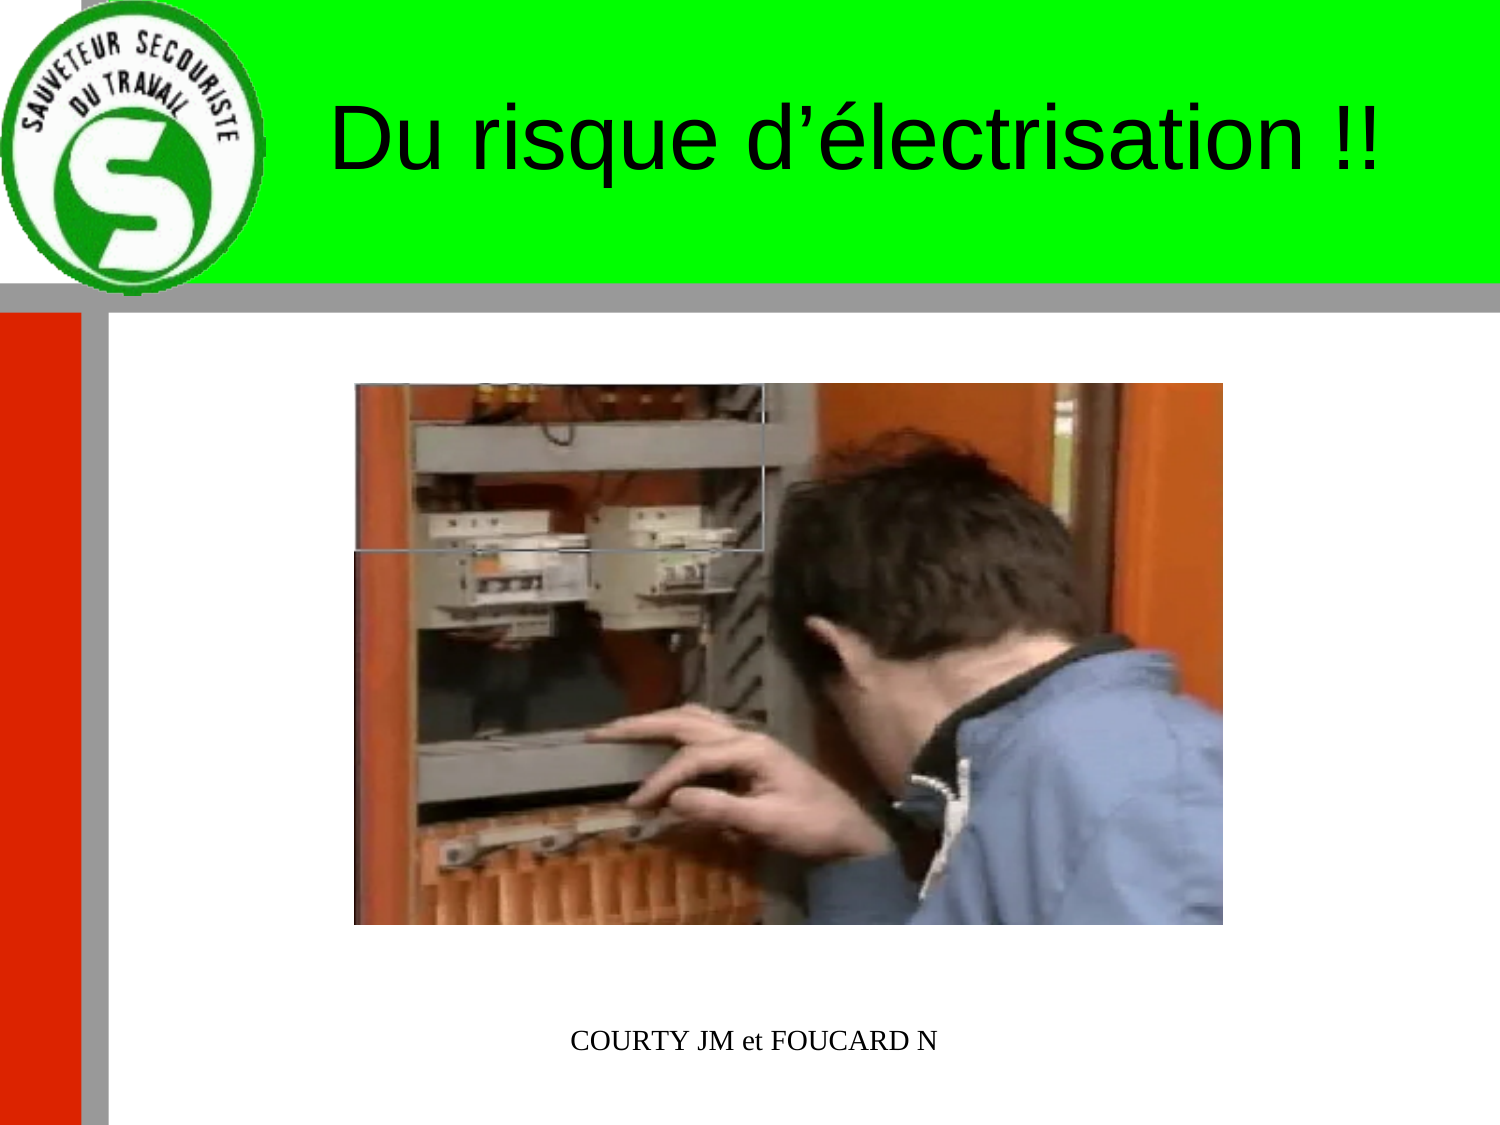

# Du risque d’électrisation !!
 COURTY JM et FOUCARD N